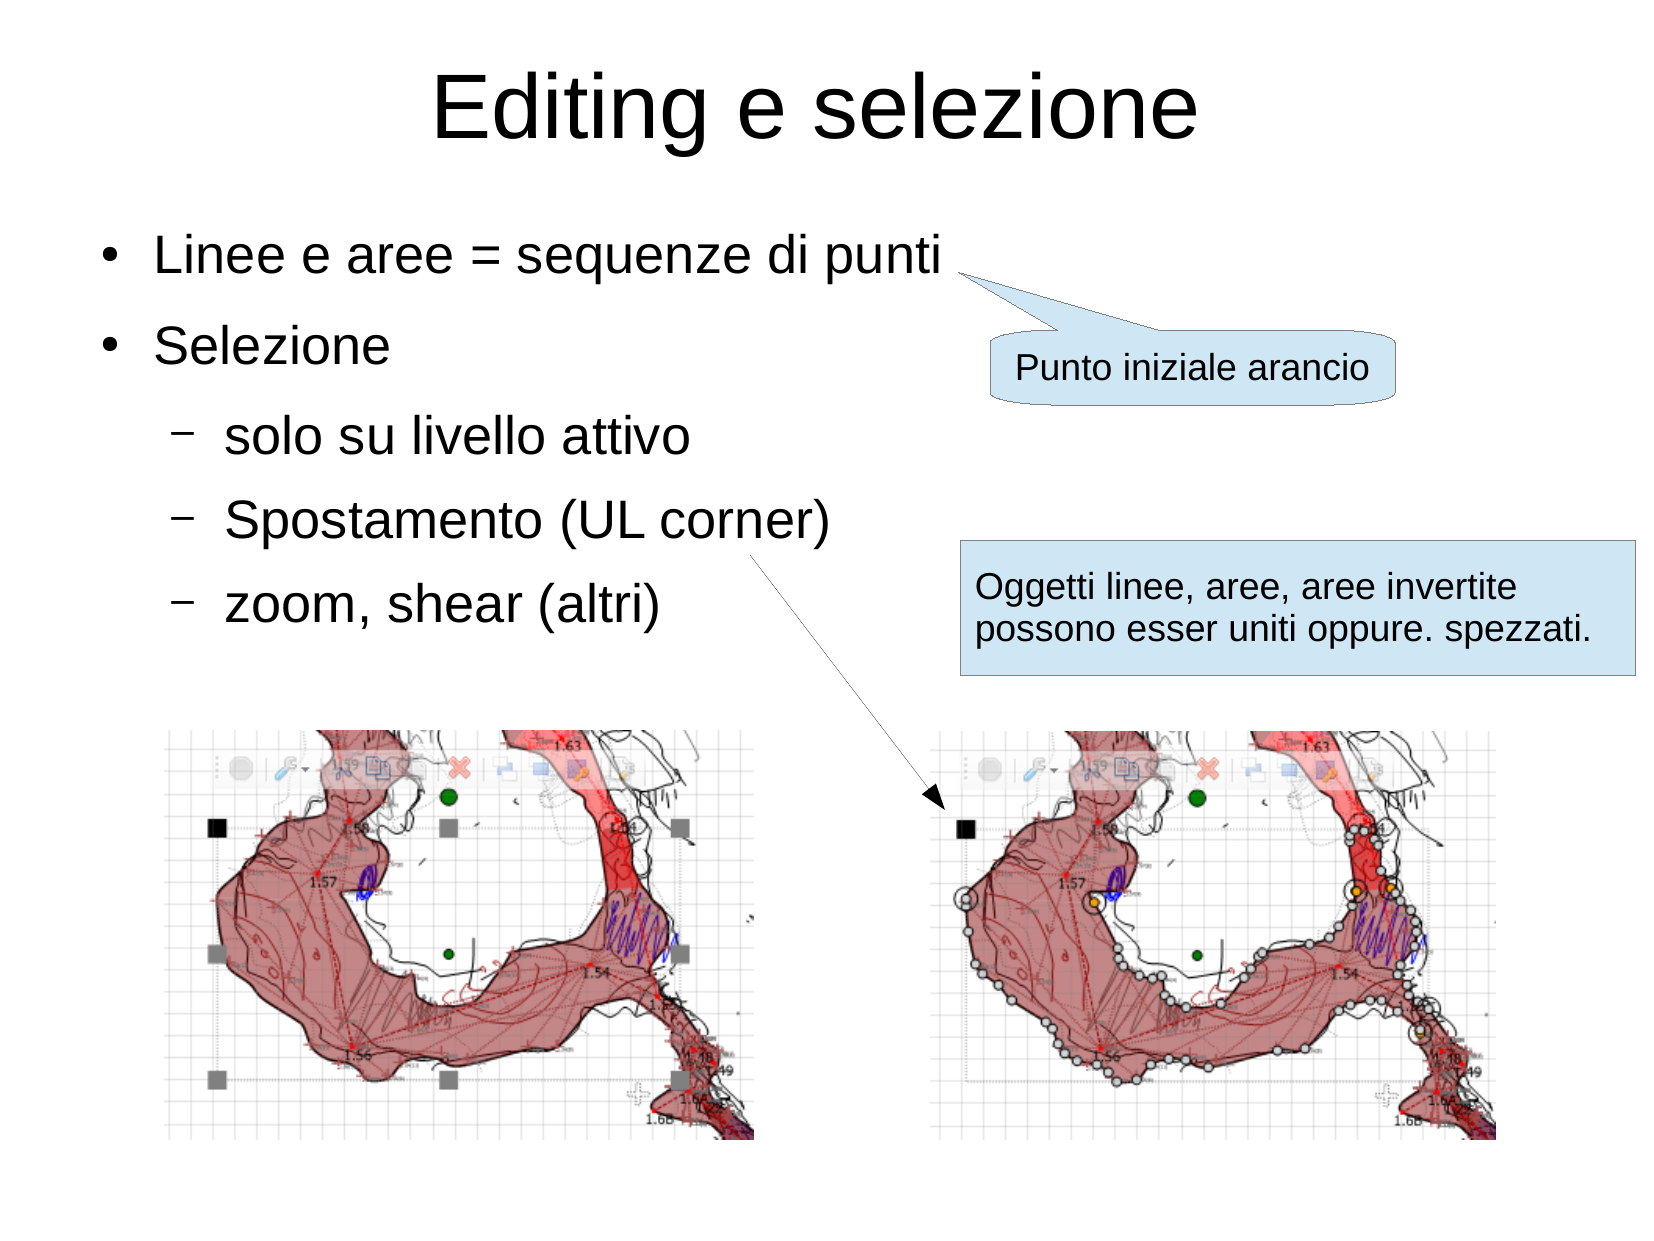

# Editing e selezione
Linee e aree = sequenze di punti
Selezione
solo su livello attivo
Spostamento (UL corner)
zoom, shear (altri)
Punto iniziale arancio
Oggetti linee, aree, aree invertite
possono esser uniti oppure. spezzati.